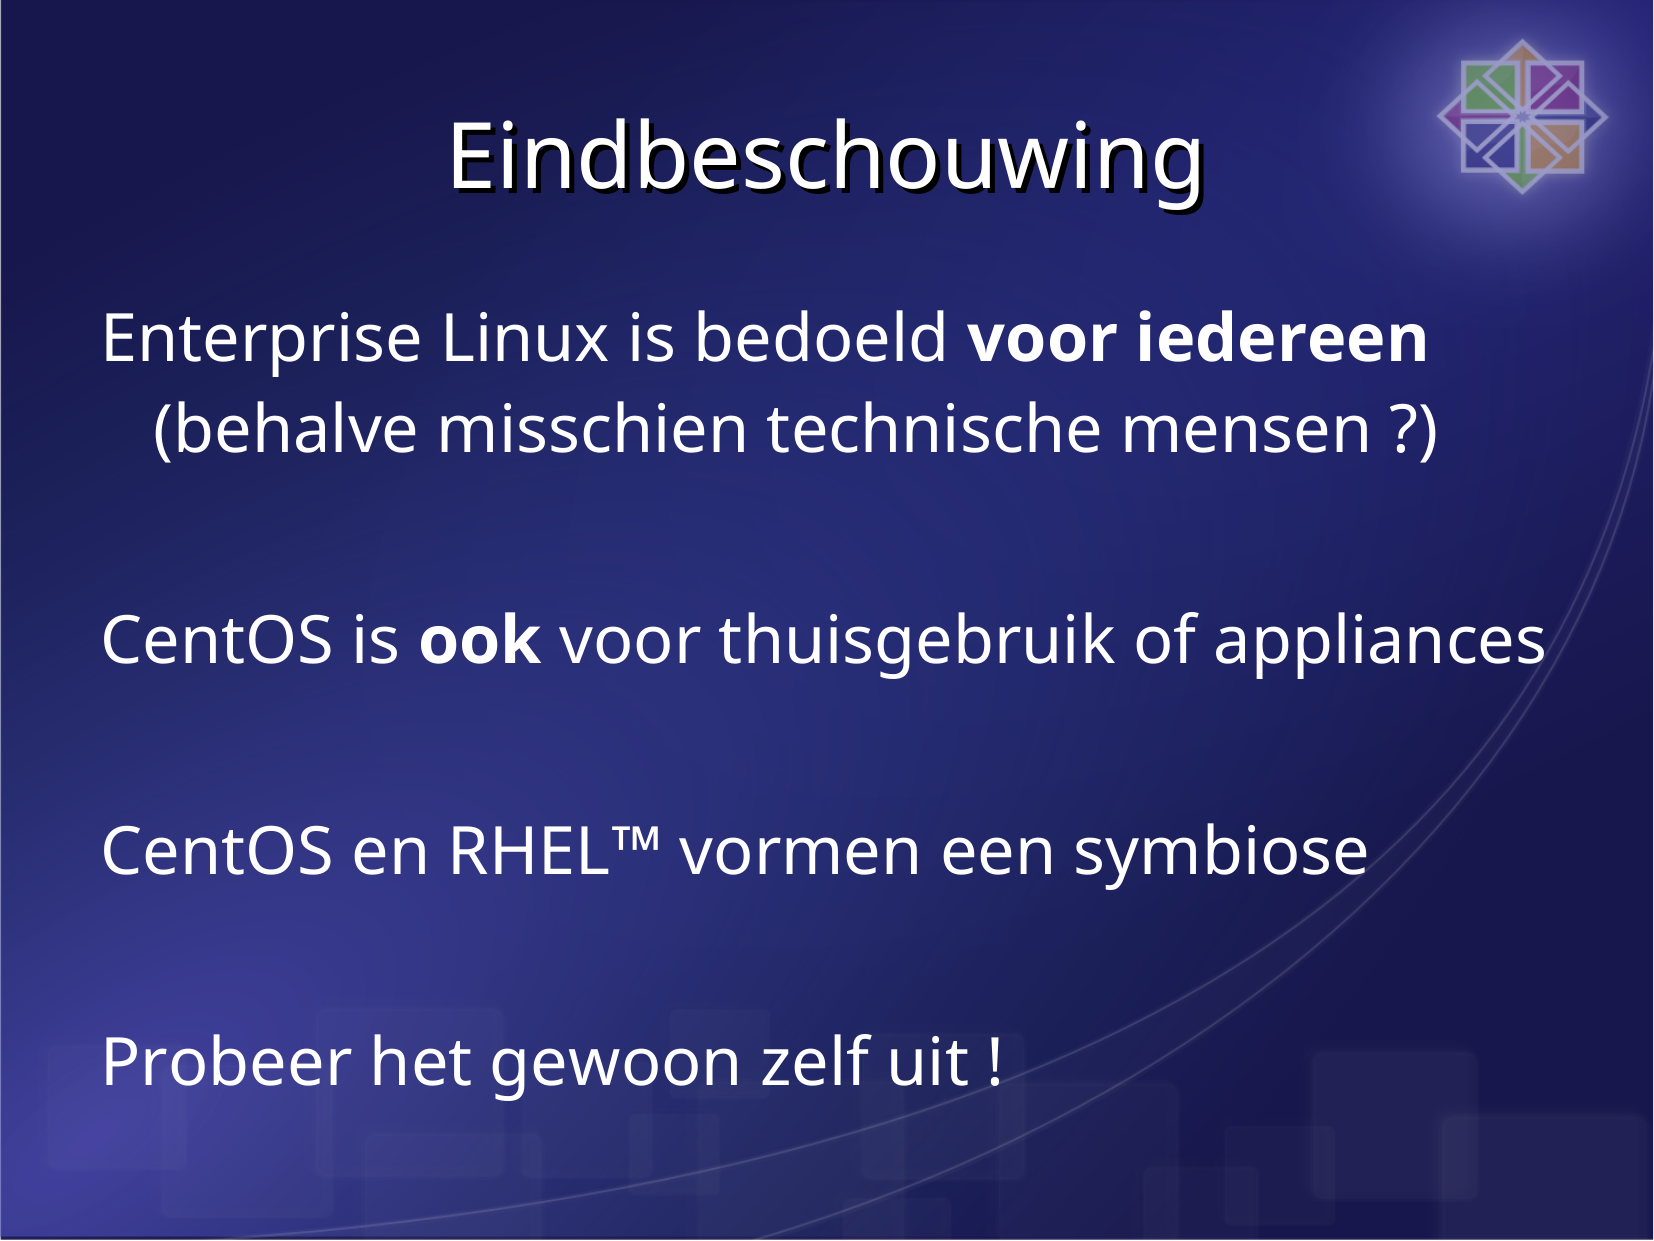

# Eindbeschouwing
Enterprise Linux is bedoeld voor iedereen (behalve misschien technische mensen ?)
CentOS is ook voor thuisgebruik of appliances
CentOS en RHEL™ vormen een symbiose
Probeer het gewoon zelf uit !